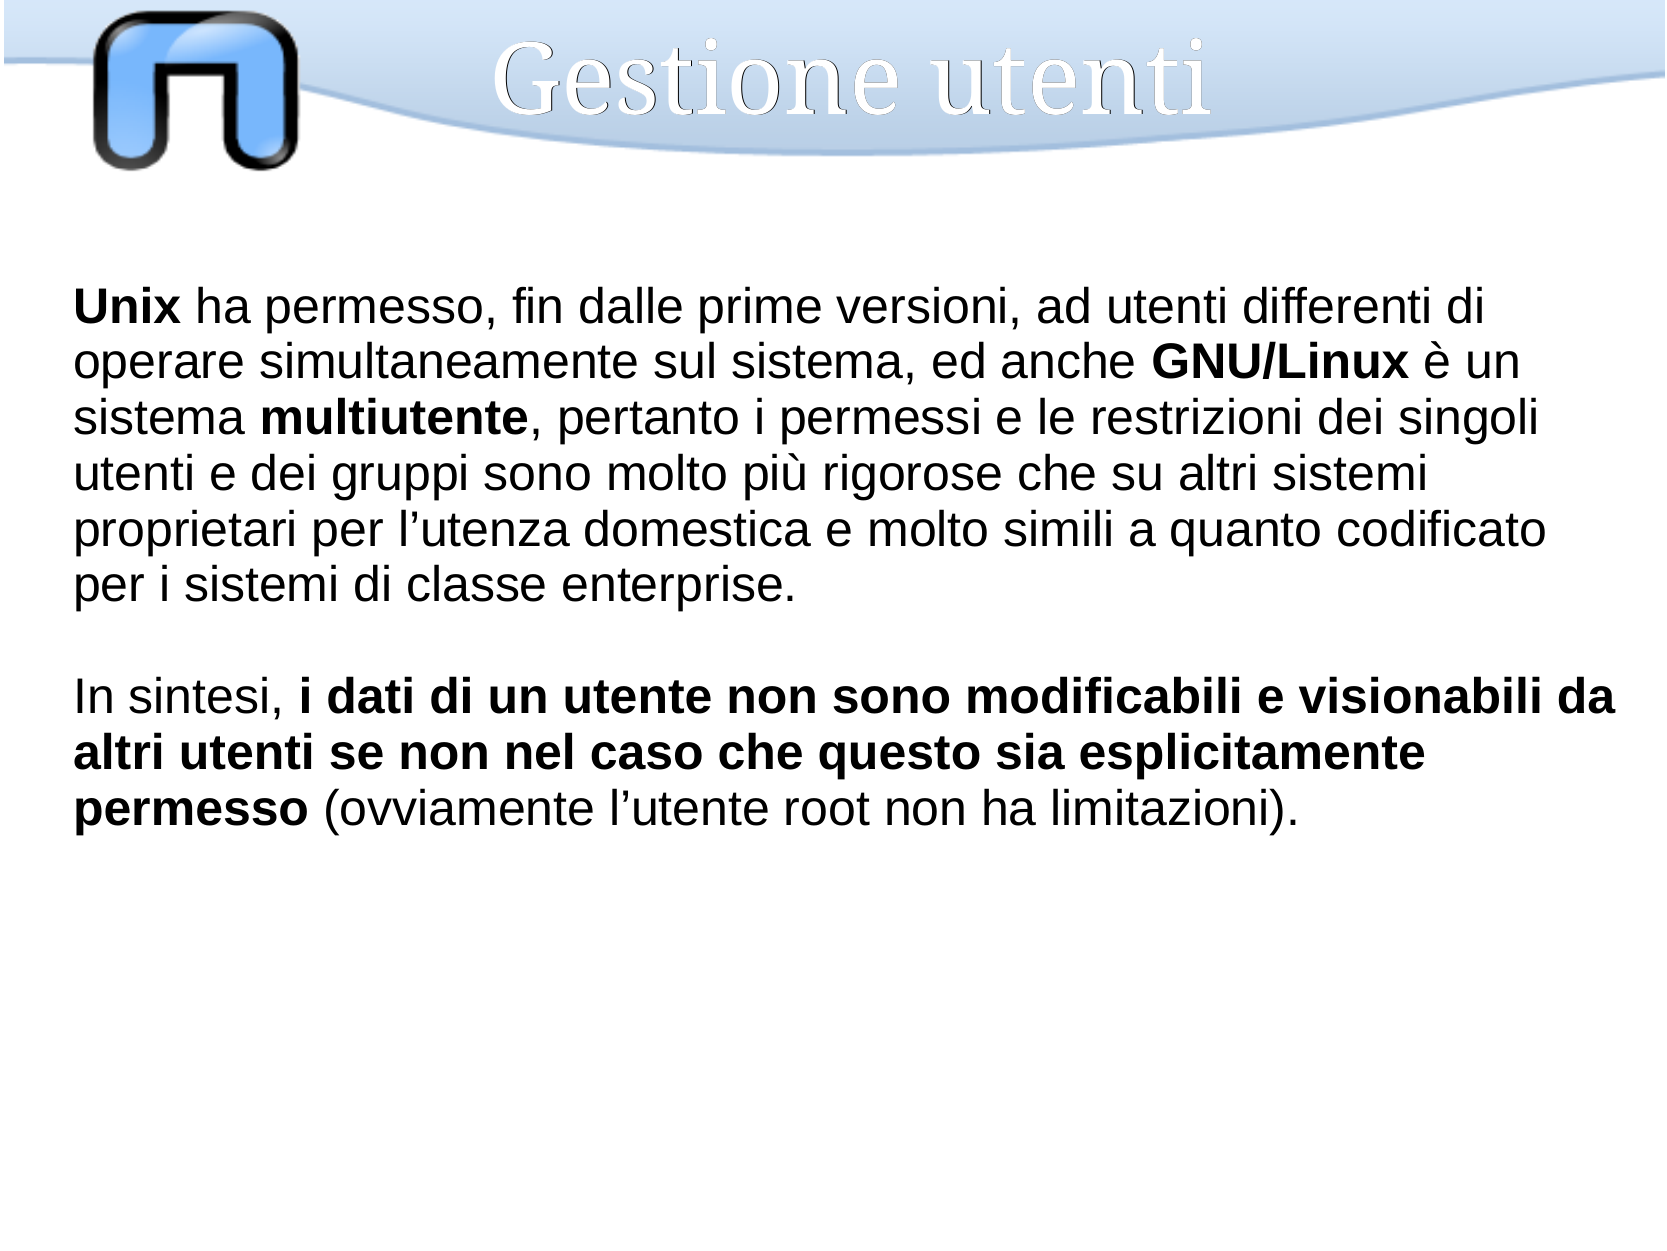

Gestione utenti
# Unix ha permesso, fin dalle prime versioni, ad utenti differenti di operare simultaneamente sul sistema, ed anche GNU/Linux è un sistema multiutente, pertanto i permessi e le restrizioni dei singoli utenti e dei gruppi sono molto più rigorose che su altri sistemi proprietari per l’utenza domestica e molto simili a quanto codificato per i sistemi di classe enterprise.
In sintesi, i dati di un utente non sono modificabili e visionabili da altri utenti se non nel caso che questo sia esplicitamente permesso (ovviamente l’utente root non ha limitazioni).